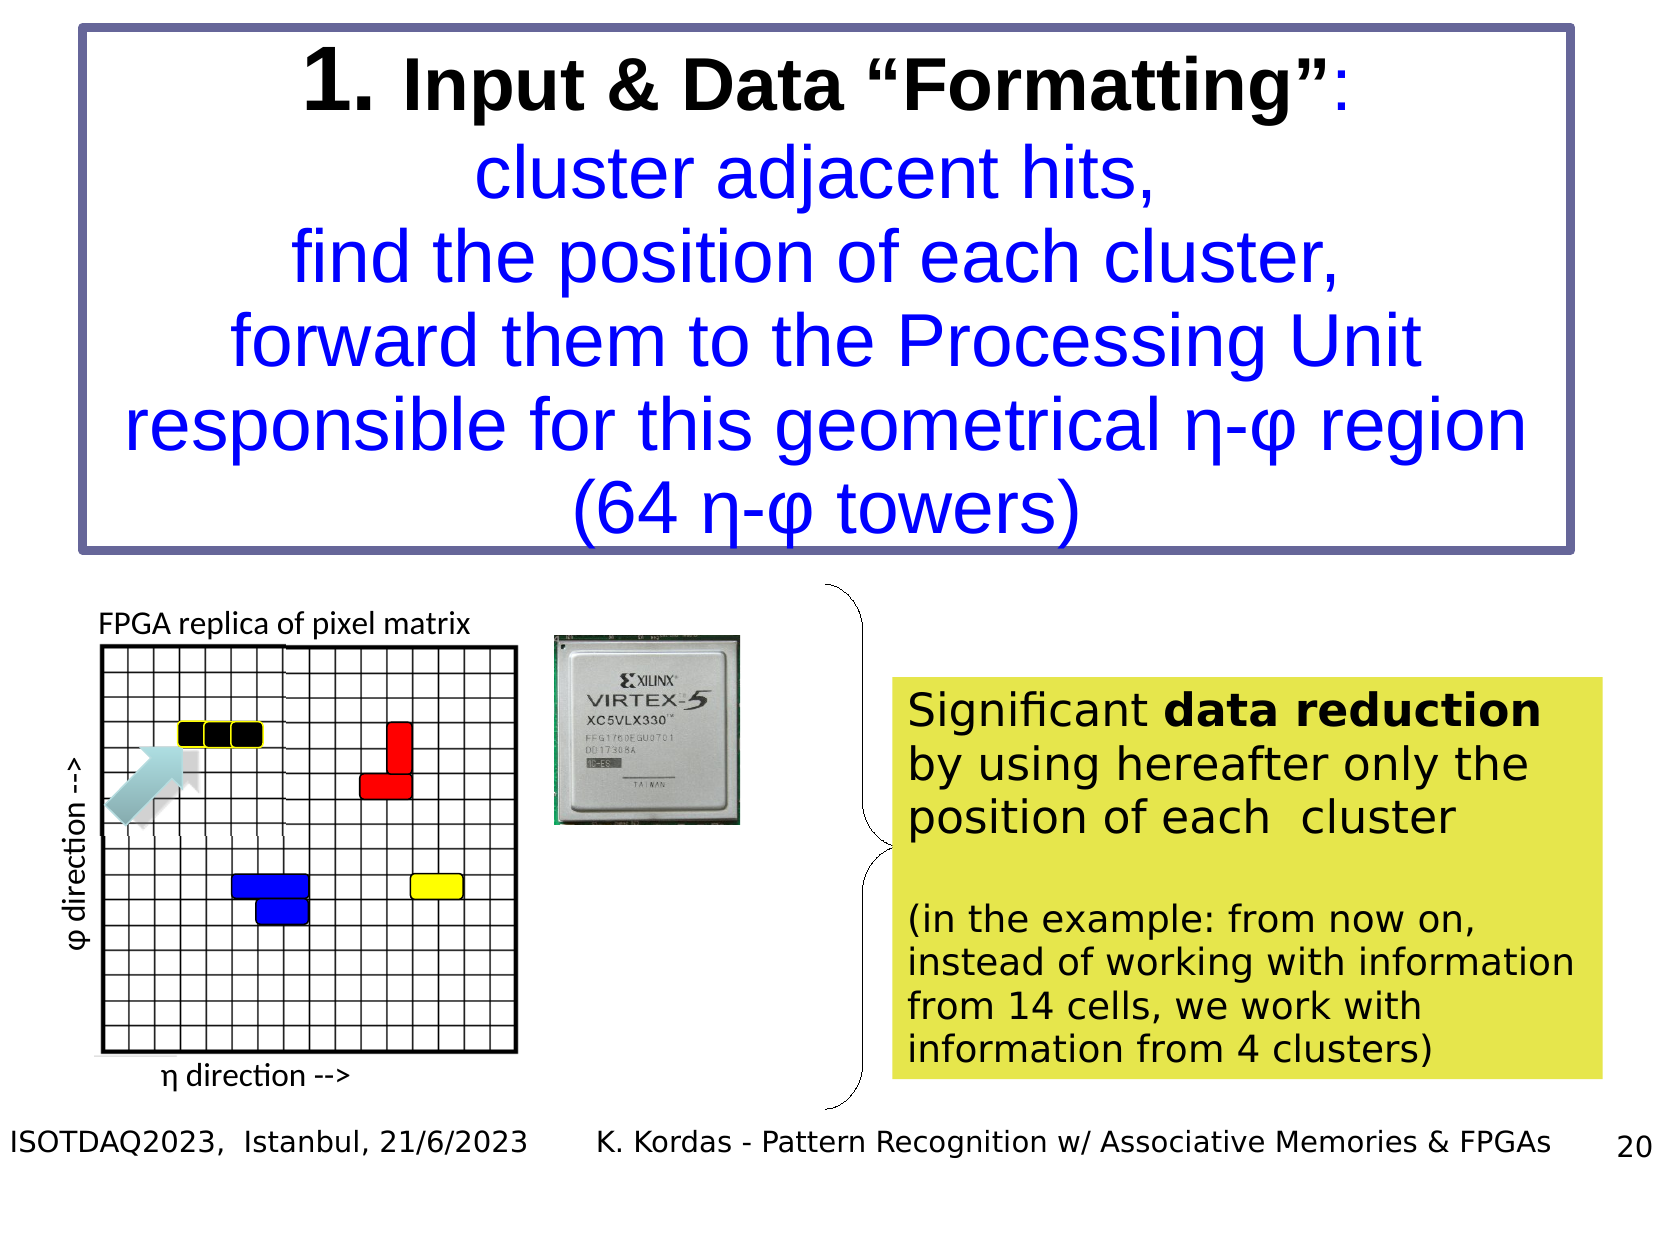

# 1. Input & Data “Formatting”: cluster adjacent hits, find the position of each cluster, forward them to the Processing Unit responsible for this geometrical η-φ region (64 η-φ towers)
FPGA replica of pixel matrix
Significant data reduction
by using hereafter only the
position of each cluster
(in the example: from now on,
instead of working with information
from 14 cells, we work with
information from 4 clusters)
φ direction -->
η direction -->
ISOTDAQ2023, Istanbul, 21/6/2023
K. Kordas - Pattern Recognition w/ Associative Memories & FPGAs
20